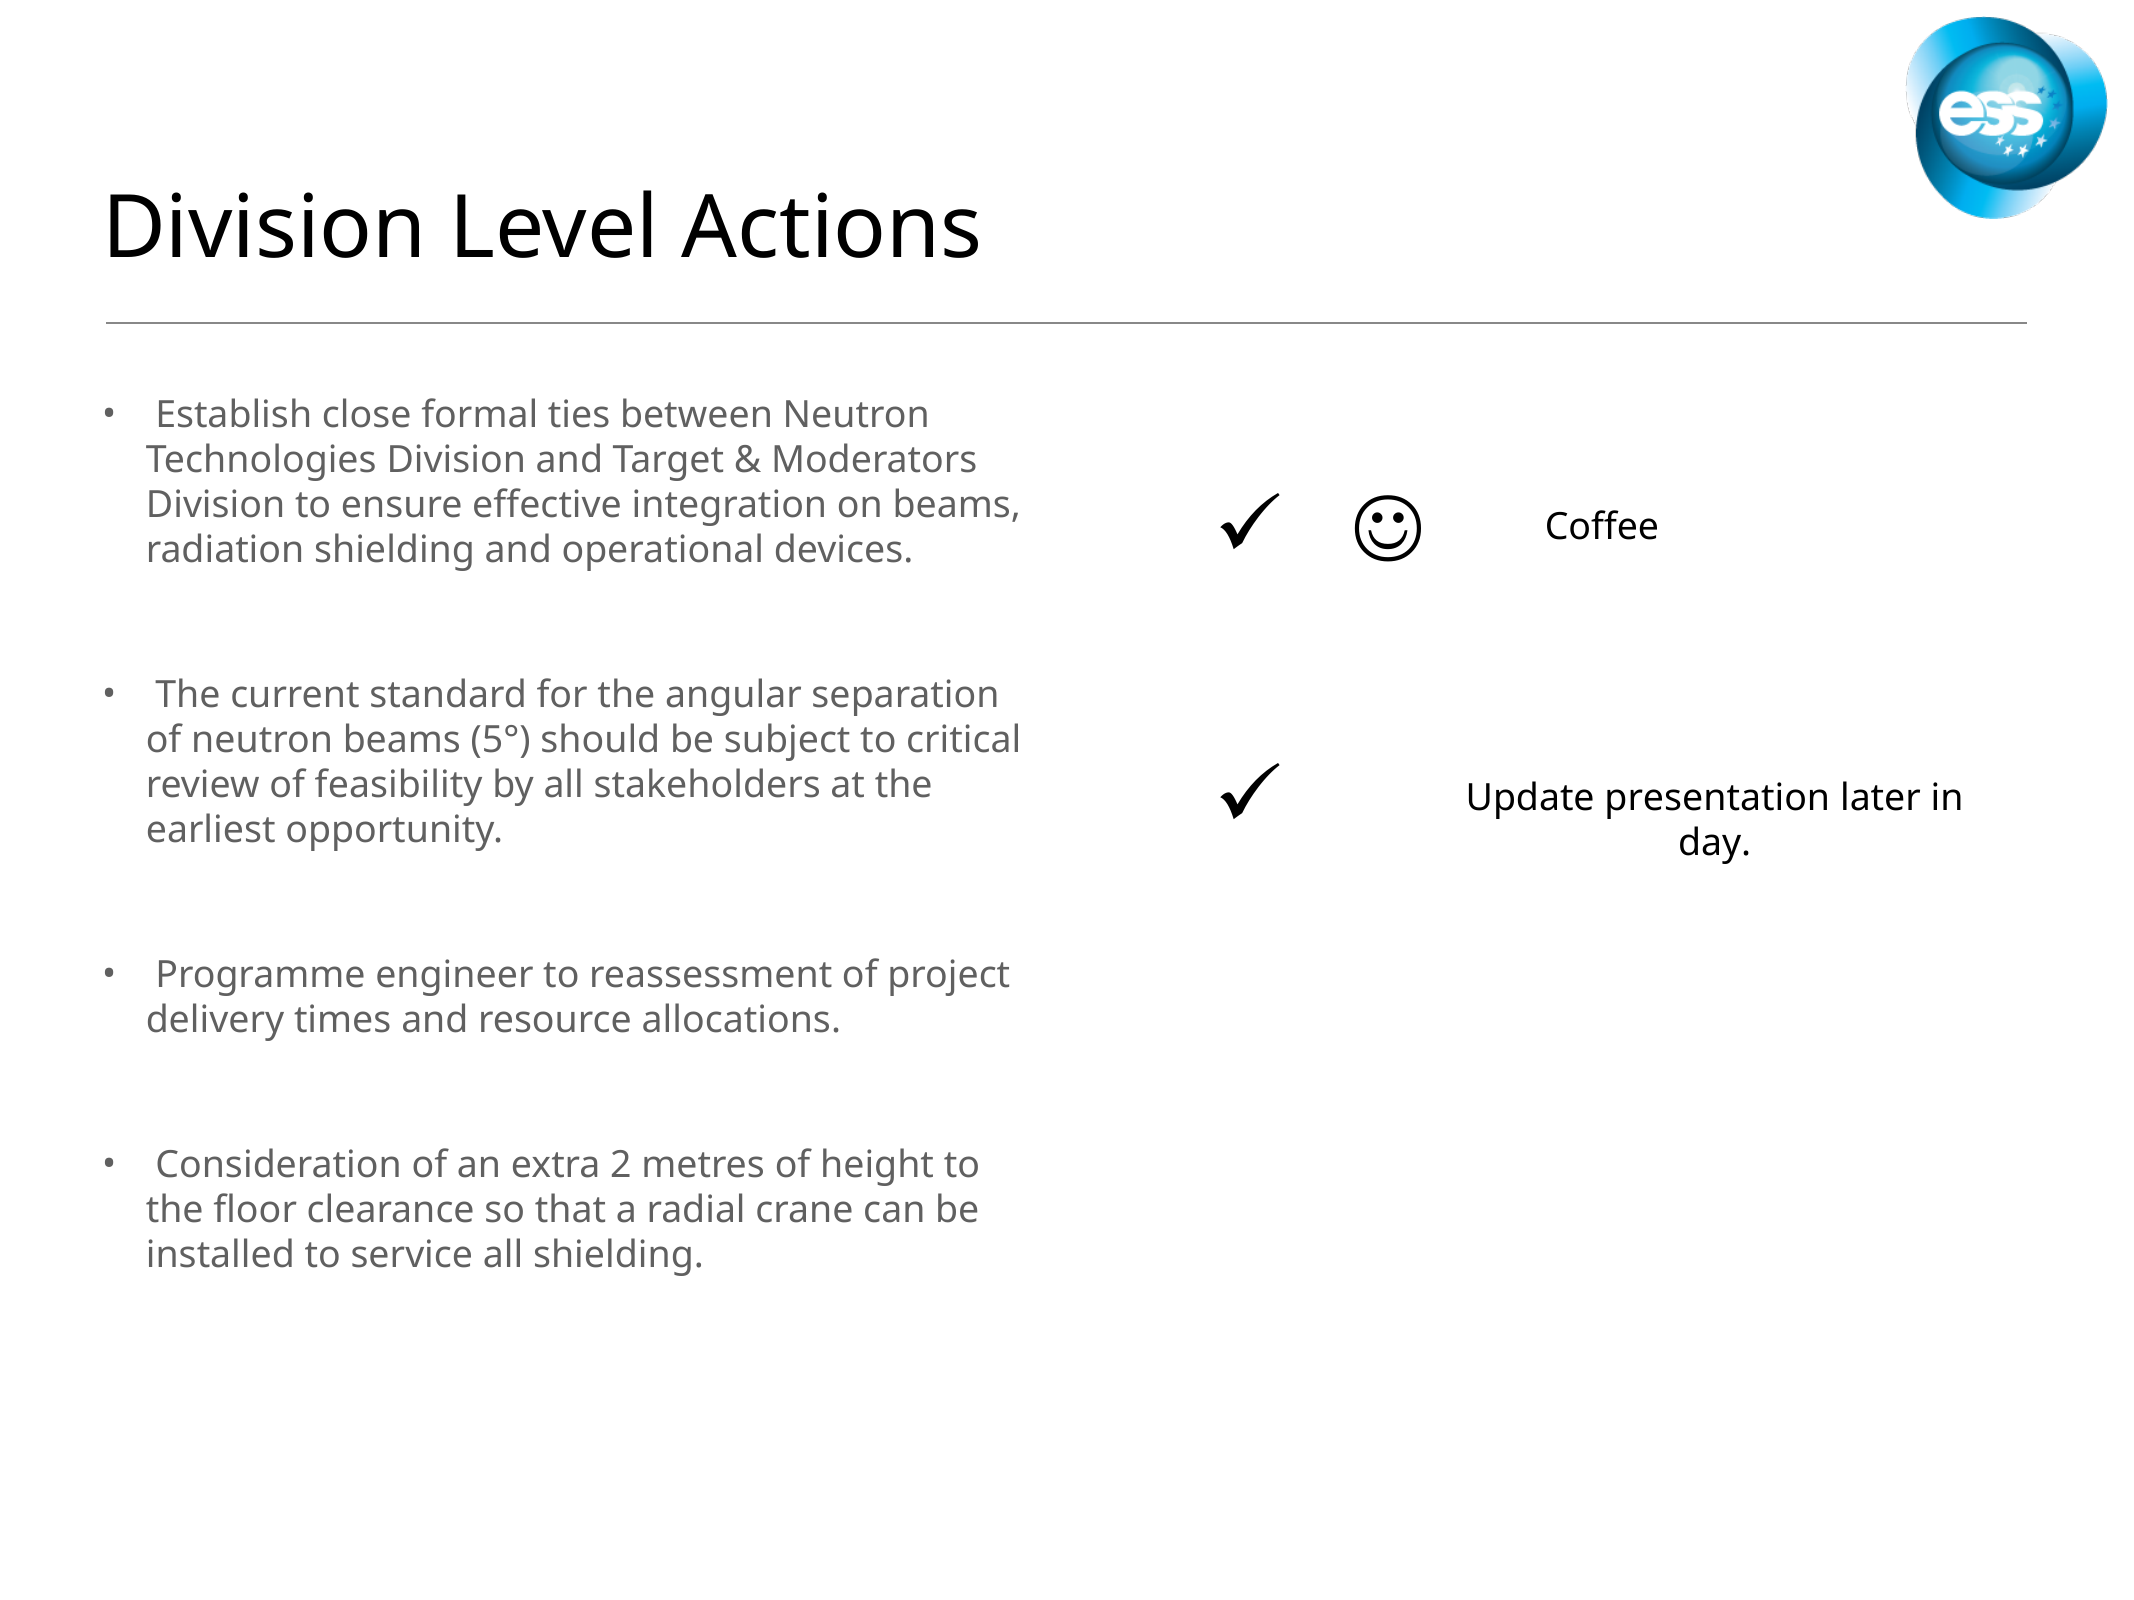

# Division Level Actions
 Establish close formal ties between Neutron Technologies Division and Target & Moderators Division to ensure effective integration on beams, radiation shielding and operational devices.
 The current standard for the angular separation of neutron beams (5°) should be subject to critical review of feasibility by all stakeholders at the earliest opportunity.
 Programme engineer to reassessment of project delivery times and resource allocations.
 Consideration of an extra 2 metres of height to the floor clearance so that a radial crane can be installed to service all shielding.

✓
Coffee
✓
Update presentation later in day.